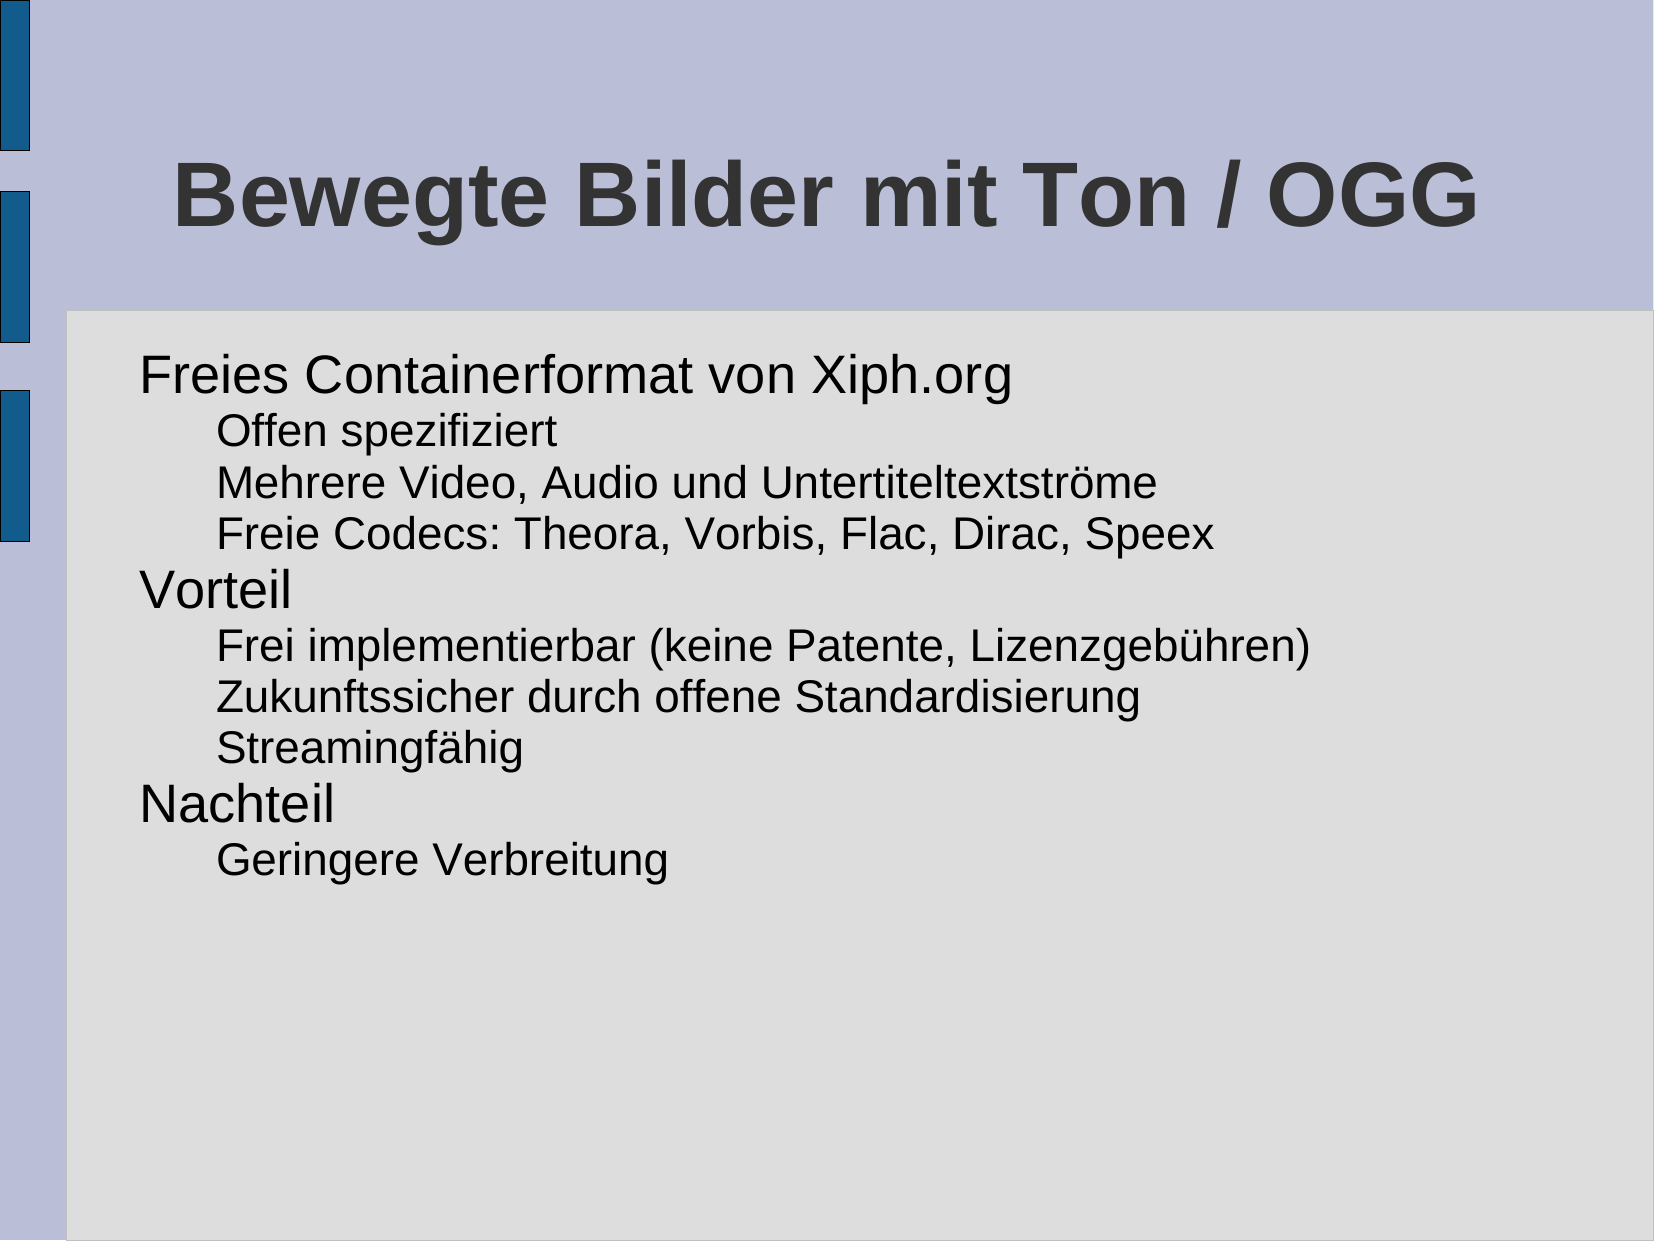

# Bewegte Bilder mit Ton / OGG
Freies Containerformat von Xiph.org
Offen spezifiziert
Mehrere Video, Audio und Untertiteltextströme
Freie Codecs: Theora, Vorbis, Flac, Dirac, Speex
Vorteil
Frei implementierbar (keine Patente, Lizenzgebühren)
Zukunftssicher durch offene Standardisierung
Streamingfähig
Nachteil
Geringere Verbreitung